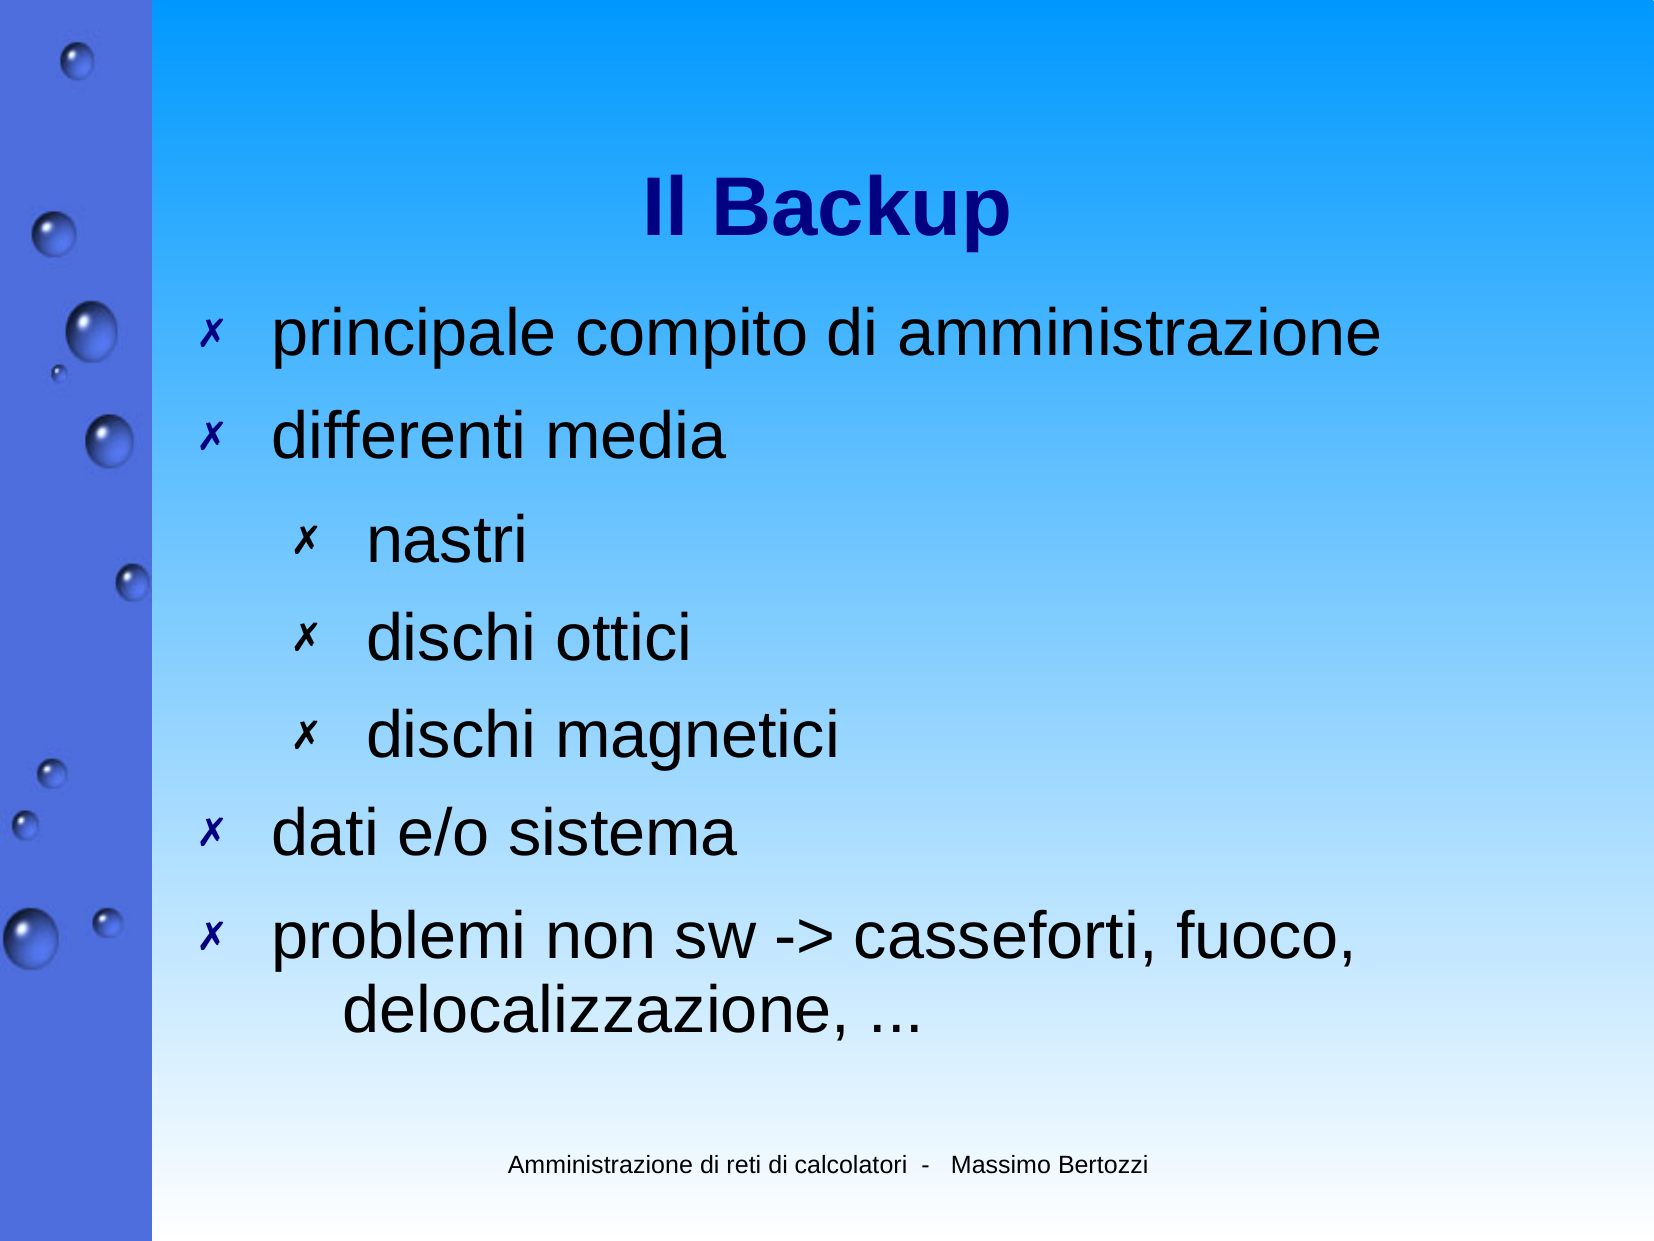

# Il Backup
principale compito di amministrazione
differenti media
nastri
dischi ottici
dischi magnetici
dati e/o sistema
problemi non sw -> casseforti, fuoco, delocalizzazione, ...